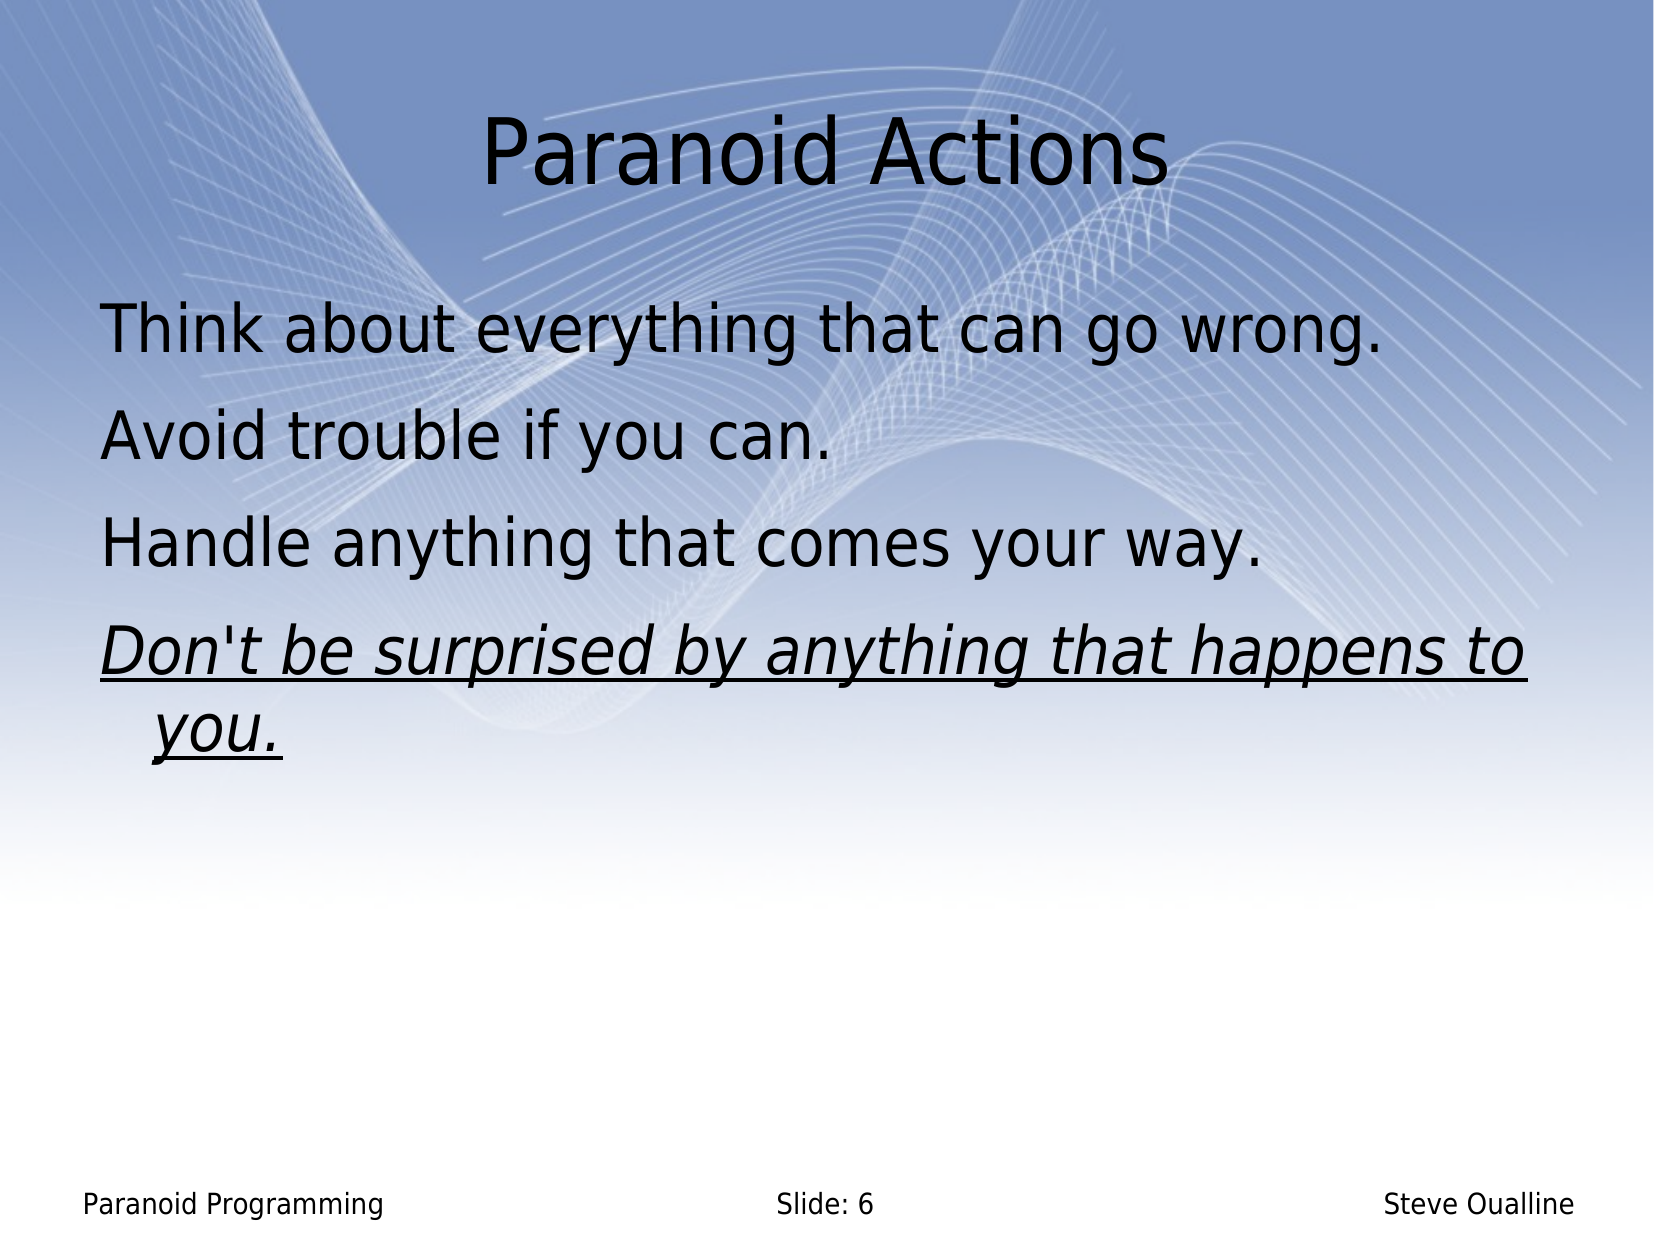

# Paranoid Actions
Think about everything that can go wrong.
Avoid trouble if you can.
Handle anything that comes your way.
Don't be surprised by anything that happens to you.
Paranoid Programming
Steve Oualline
6